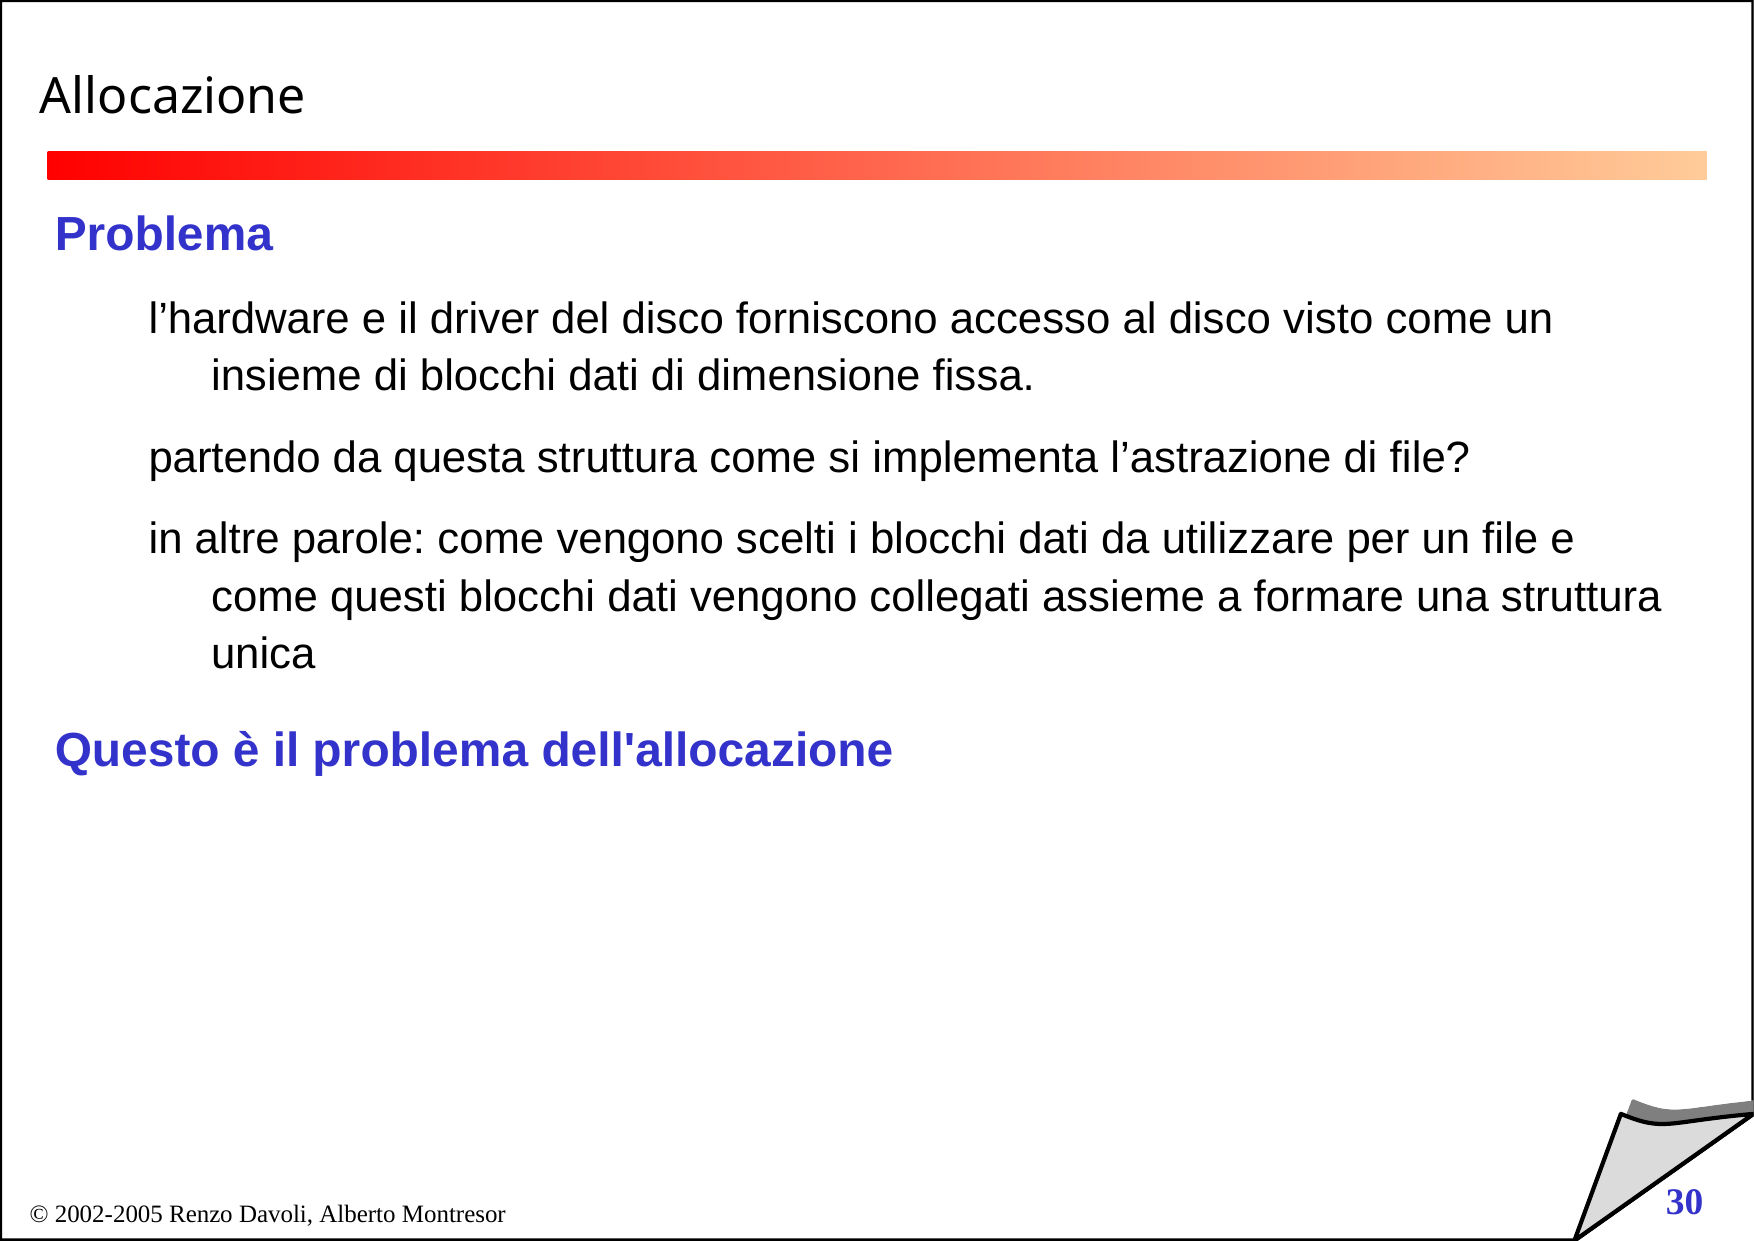

# Allocazione
Problema
l’hardware e il driver del disco forniscono accesso al disco visto come un insieme di blocchi dati di dimensione fissa.
partendo da questa struttura come si implementa l’astrazione di file?
in altre parole: come vengono scelti i blocchi dati da utilizzare per un file e come questi blocchi dati vengono collegati assieme a formare una struttura unica
Questo è il problema dell'allocazione